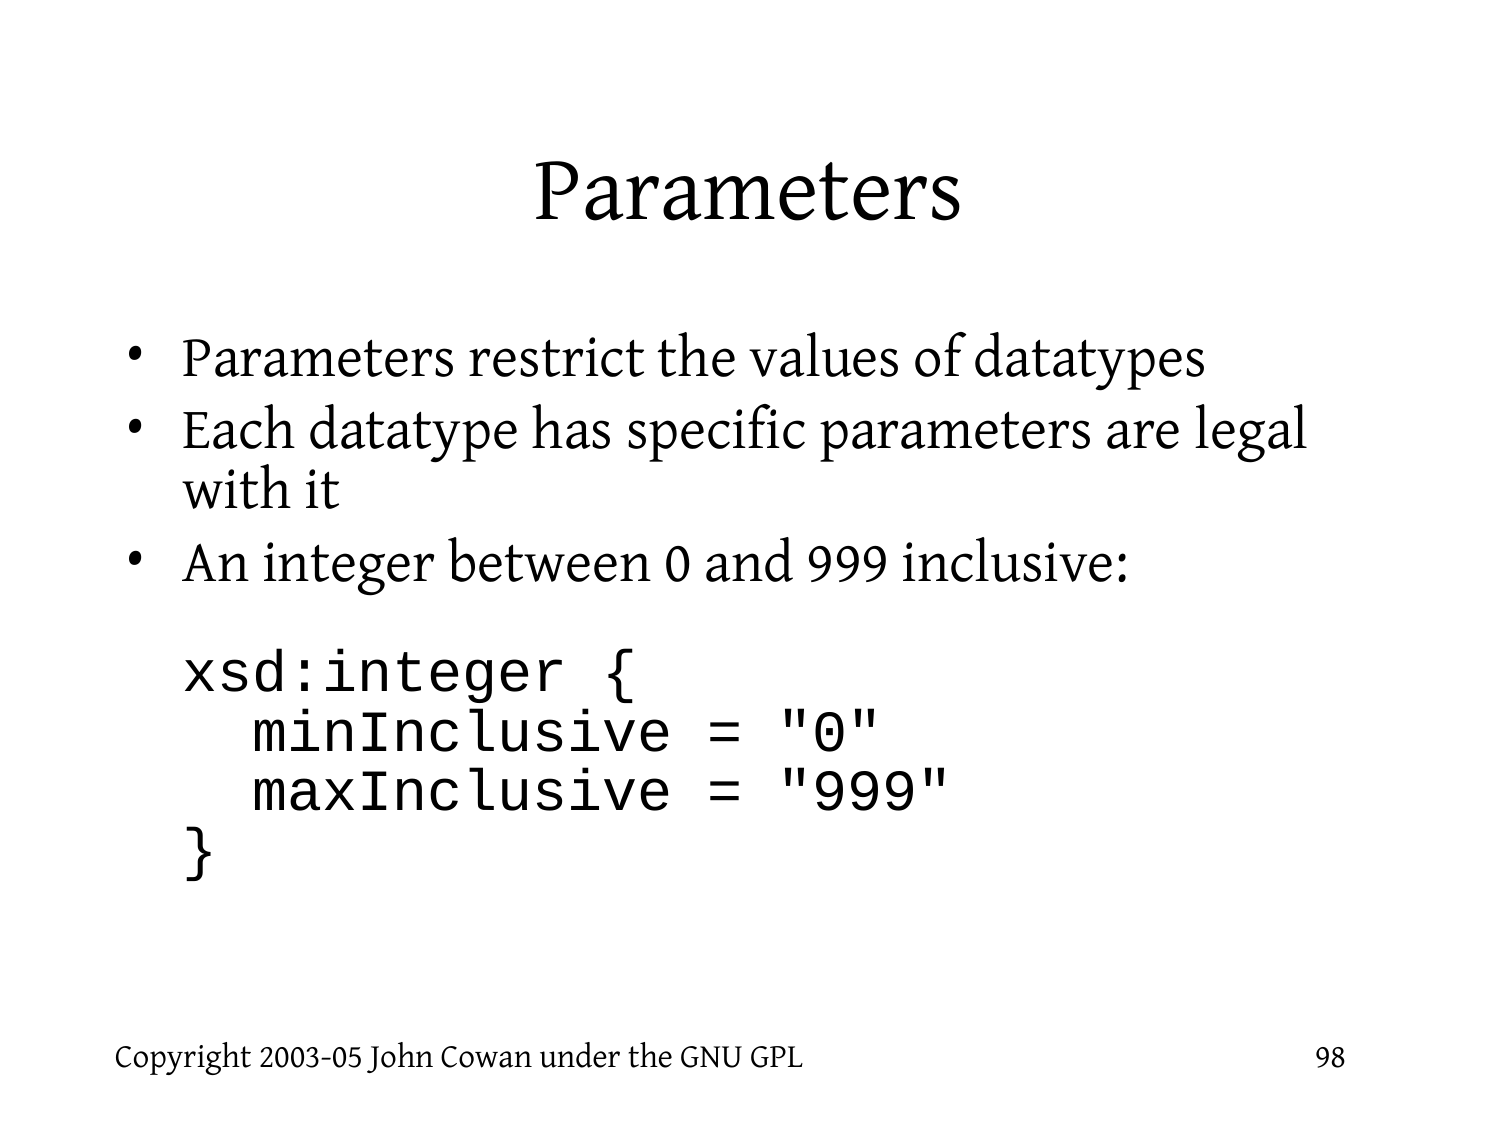

# Parameters
Parameters restrict the values of datatypes
Each datatype has specific parameters are legal with it
An integer between 0 and 999 inclusive:
xsd:integer {
 minInclusive = "0"
 maxInclusive = "999"
}